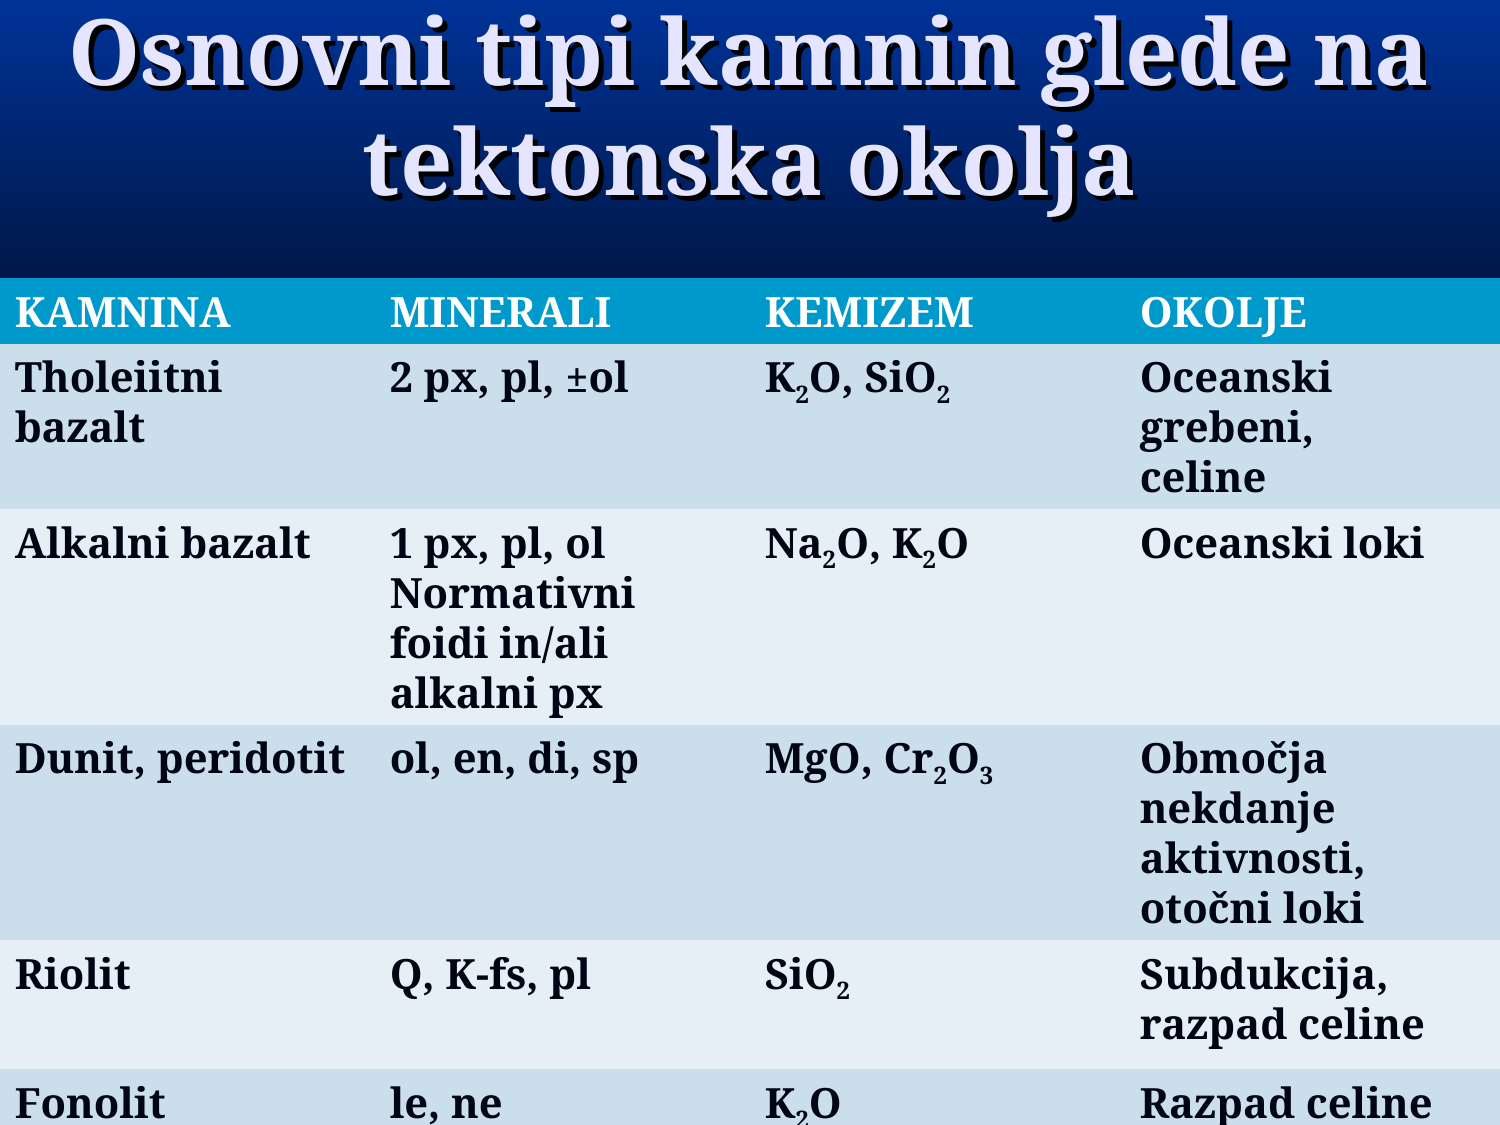

# Osnovni tipi kamnin glede na tektonska okolja
| KAMNINA | MINERALI | KEMIZEM | OKOLJE |
| --- | --- | --- | --- |
| Tholeiitni bazalt | 2 px, pl, ±ol | K2O, SiO2 | Oceanski grebeni, celine |
| Alkalni bazalt | 1 px, pl, ol Normativni foidi in/ali alkalni px | Na2O, K2O | Oceanski loki |
| Dunit, peridotit | ol, en, di, sp | MgO, Cr2O3 | Območja nekdanje aktivnosti, otočni loki |
| Riolit | Q, K-fs, pl | SiO2 | Subdukcija, razpad celine |
| Fonolit | le, ne | K2O | Razpad celine |